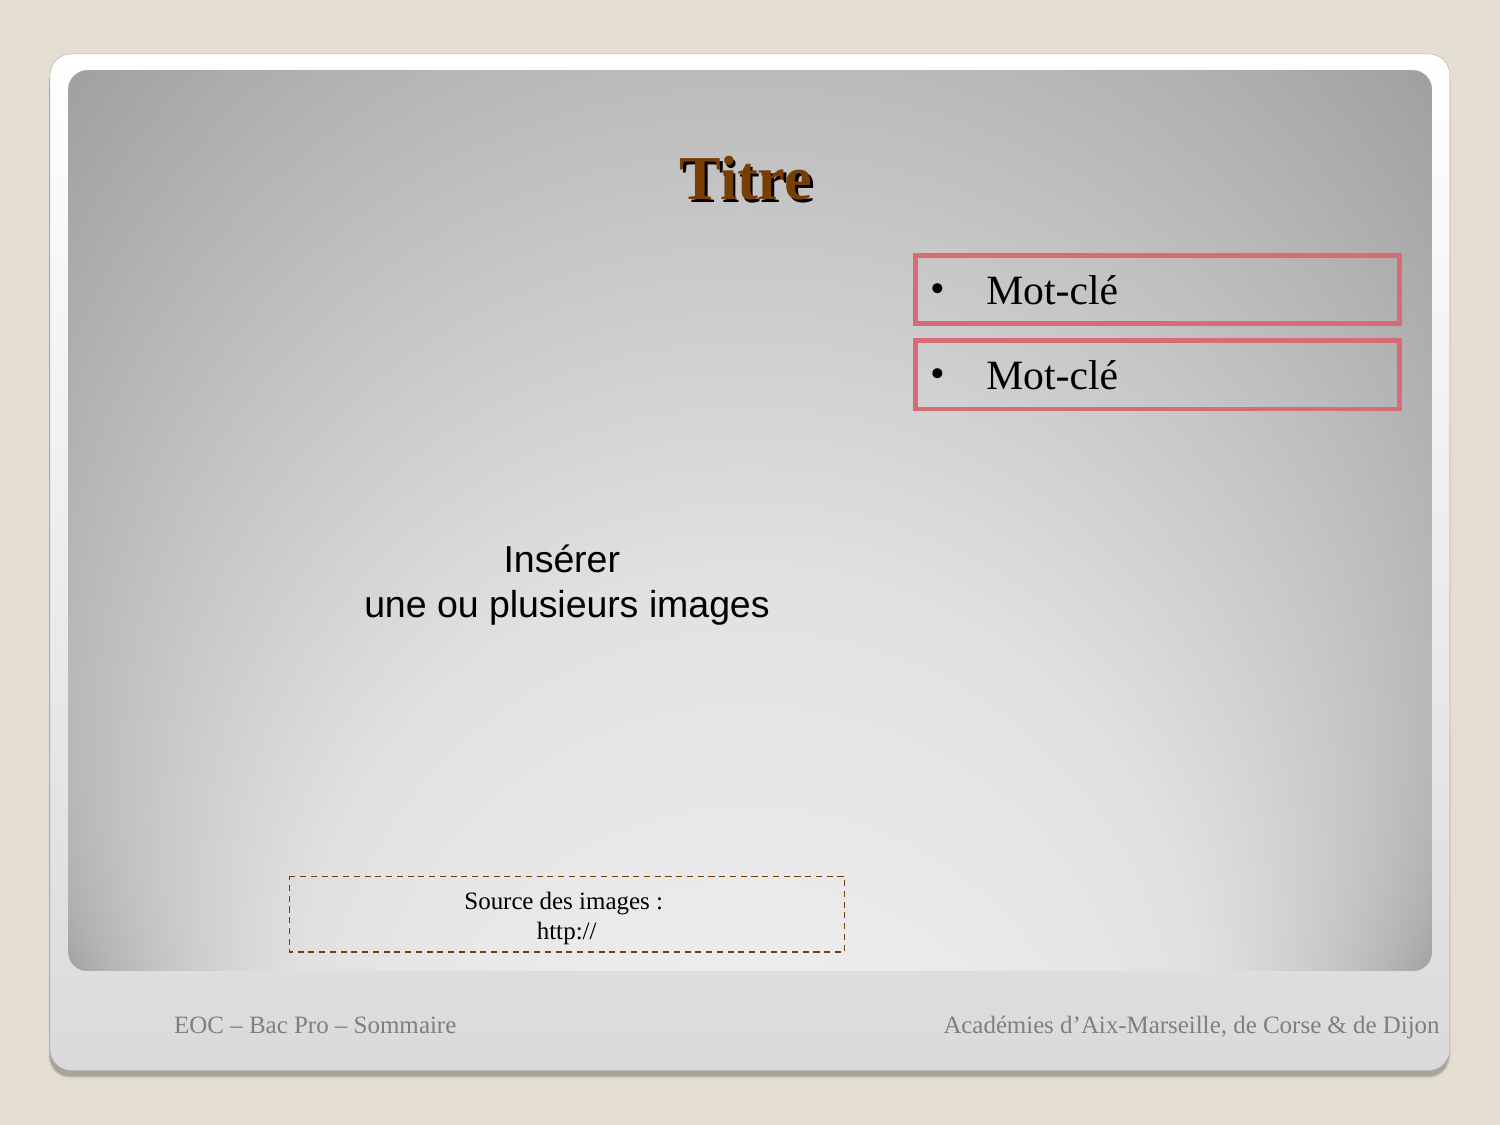

# Titre
Mot-clé
Mot-clé
Insérer
une ou plusieurs images
Source des images :
http://
EOC – Bac Pro – Sommaire
Académies d’Aix-Marseille, de Corse & de Dijon